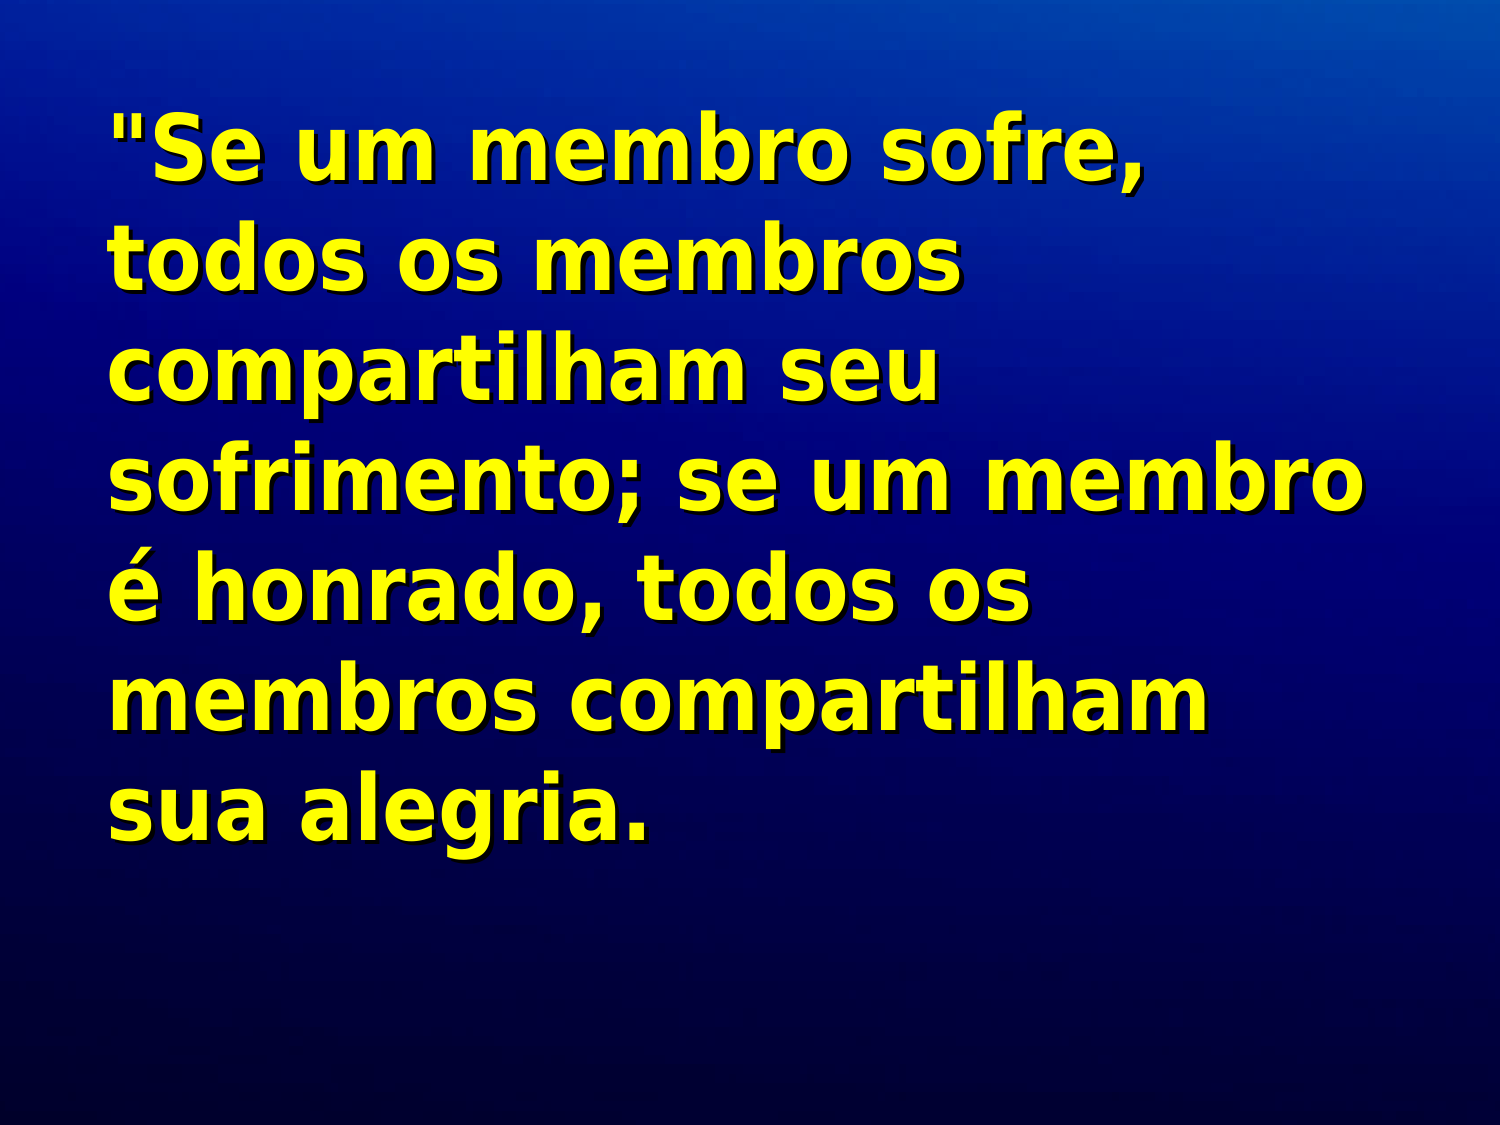

"Se um membro sofre, todos os membros compartilham seu sofrimento; se um membro é honrado, todos os membros compartilham sua alegria.